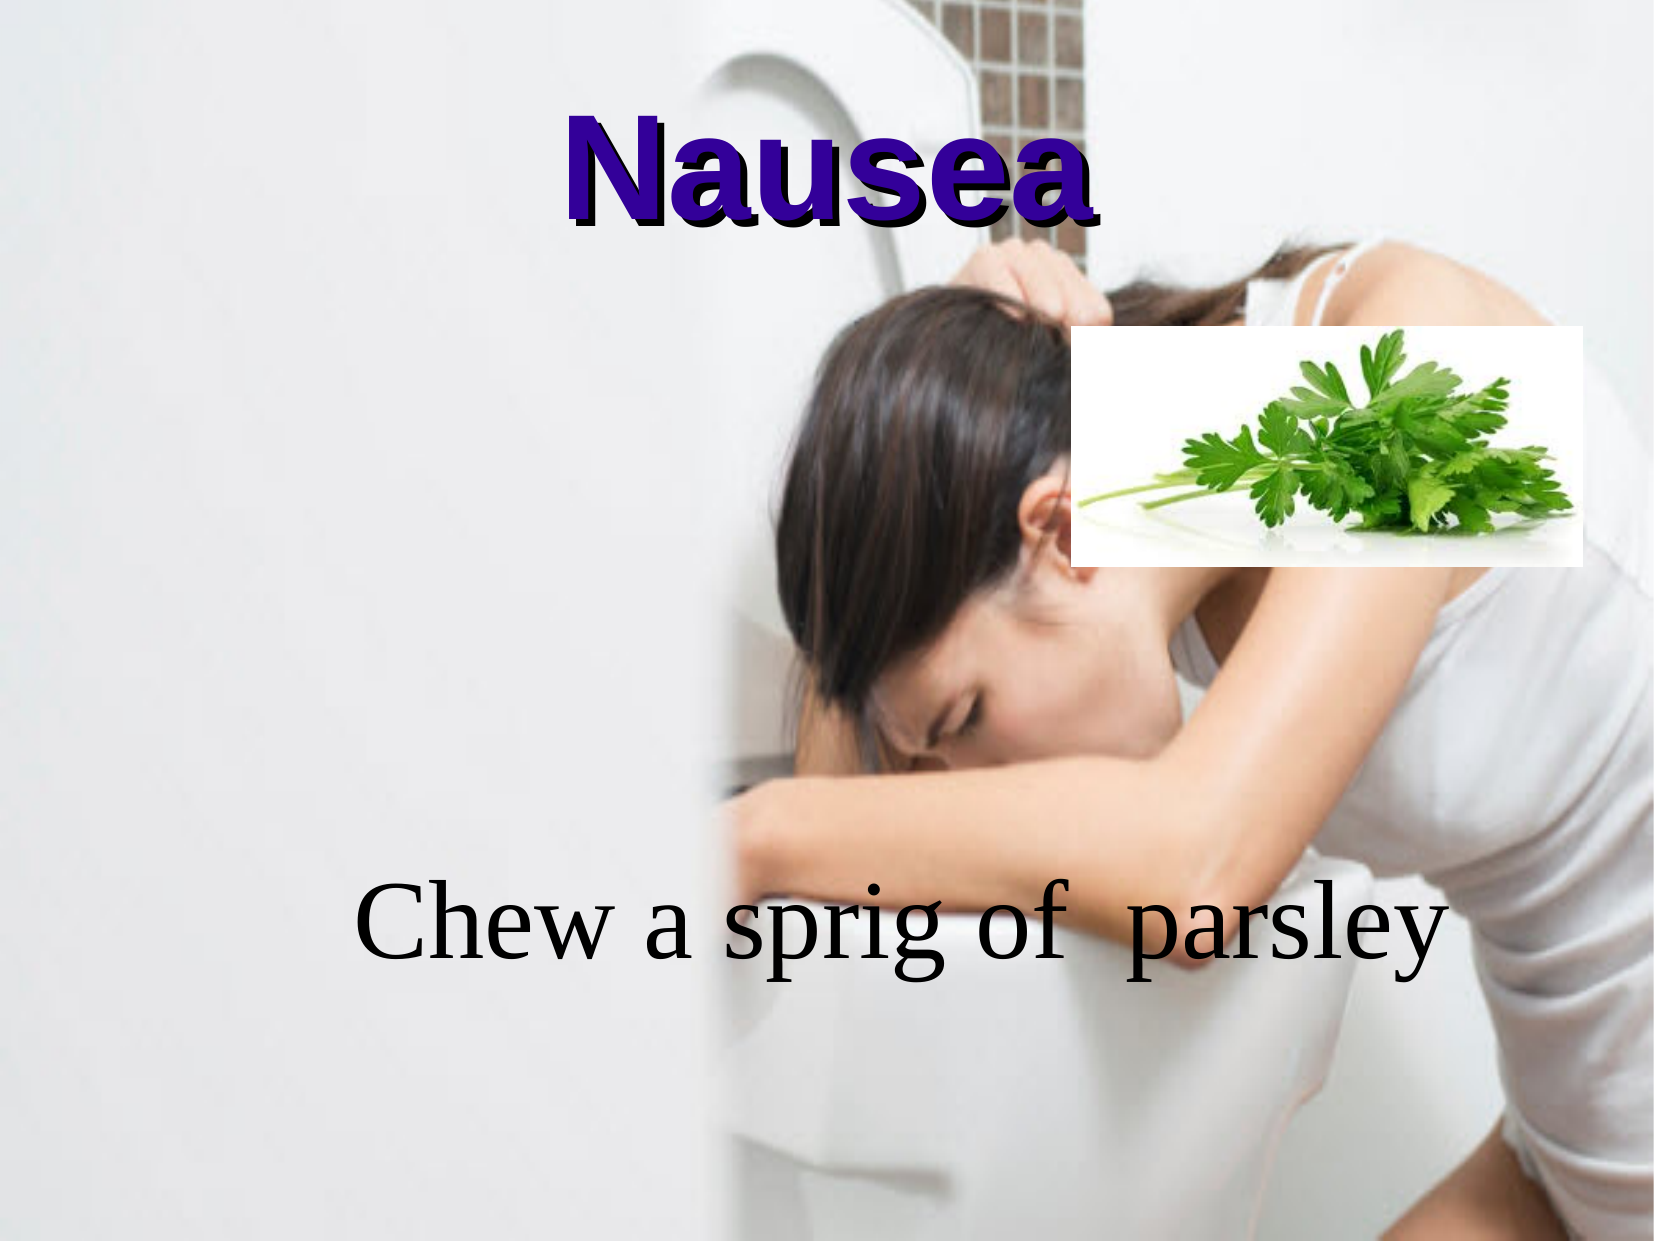

# Nausea
 Chew a sprig of parsley